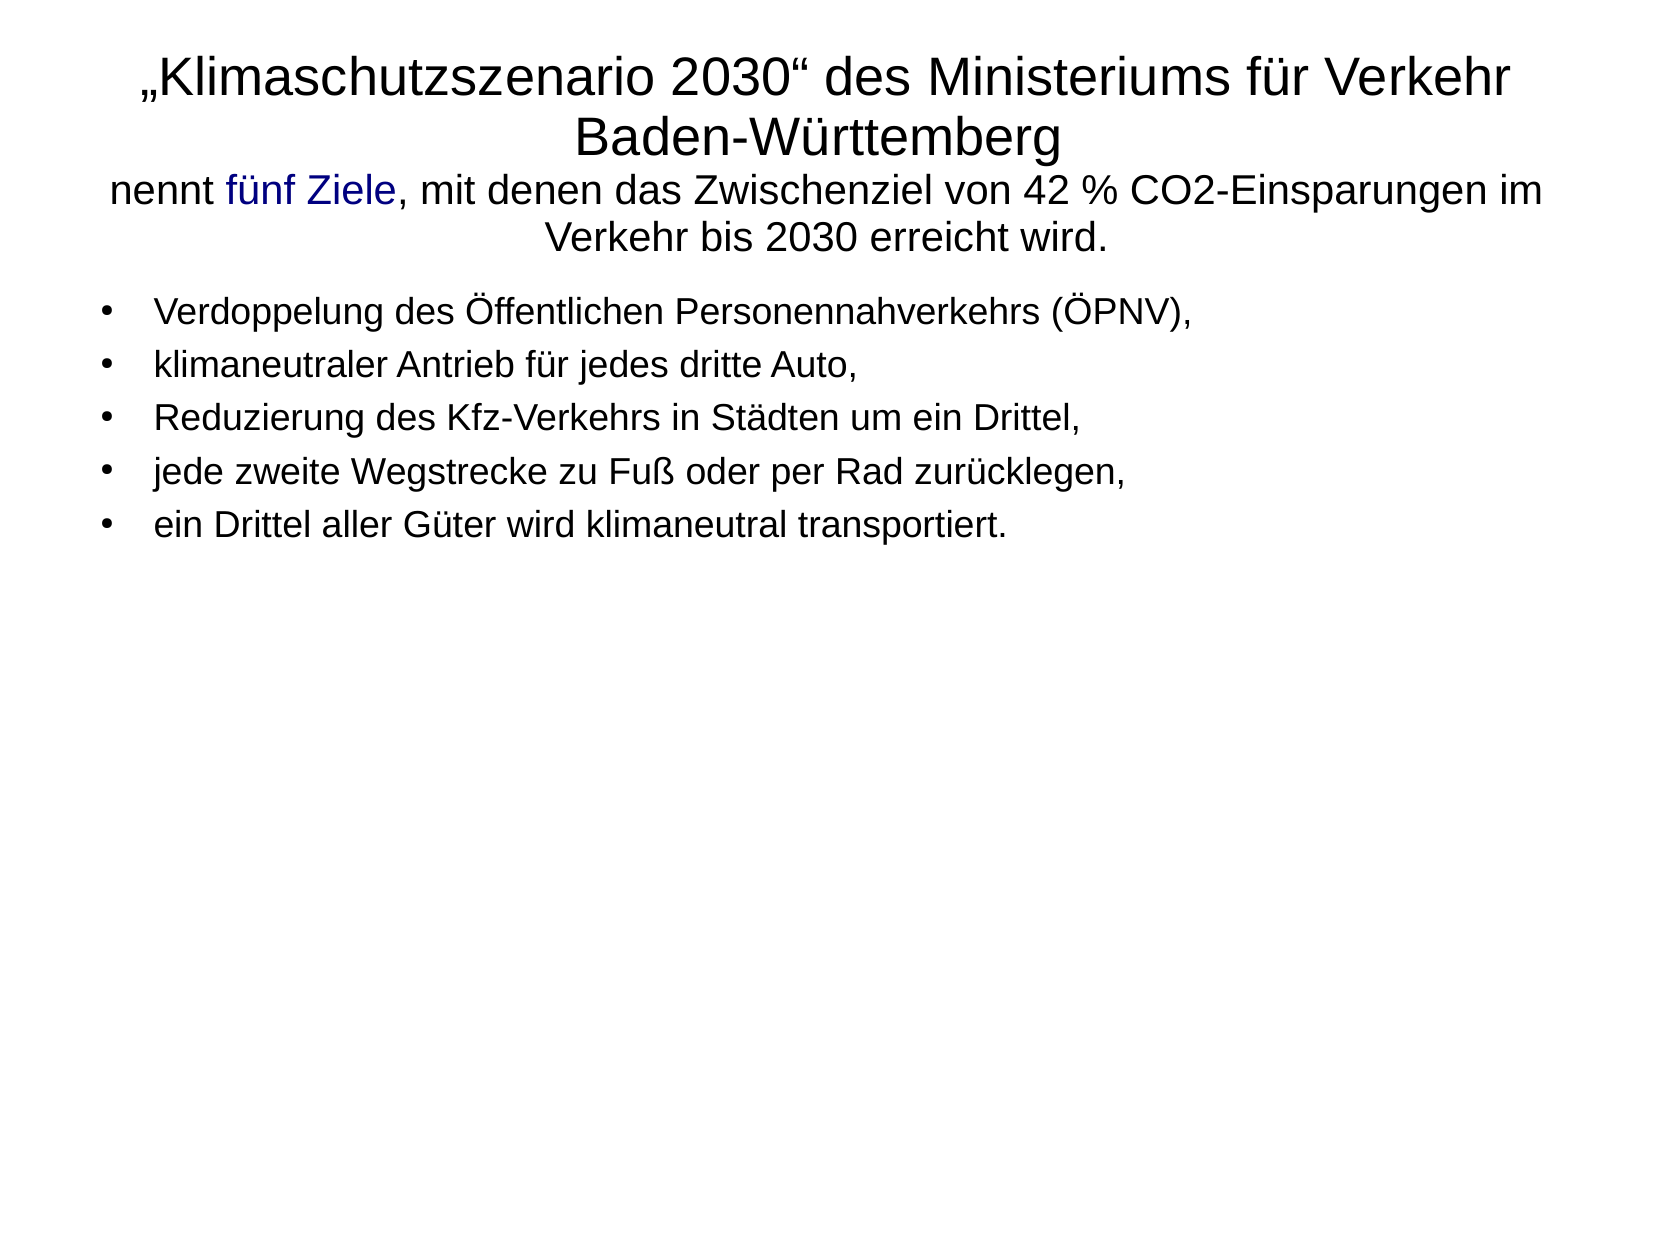

# „Klimaschutzszenario 2030“ des Ministeriums für Verkehr Baden-Württemberg nennt fünf Ziele, mit denen das Zwischenziel von 42 % CO2-Einsparungen im Verkehr bis 2030 erreicht wird.
Verdoppelung des Öffentlichen Personennahverkehrs (ÖPNV),
klimaneutraler Antrieb für jedes dritte Auto,
Reduzierung des Kfz-Verkehrs in Städten um ein Drittel,
jede zweite Wegstrecke zu Fuß oder per Rad zurücklegen,
ein Drittel aller Güter wird klimaneutral transportiert.